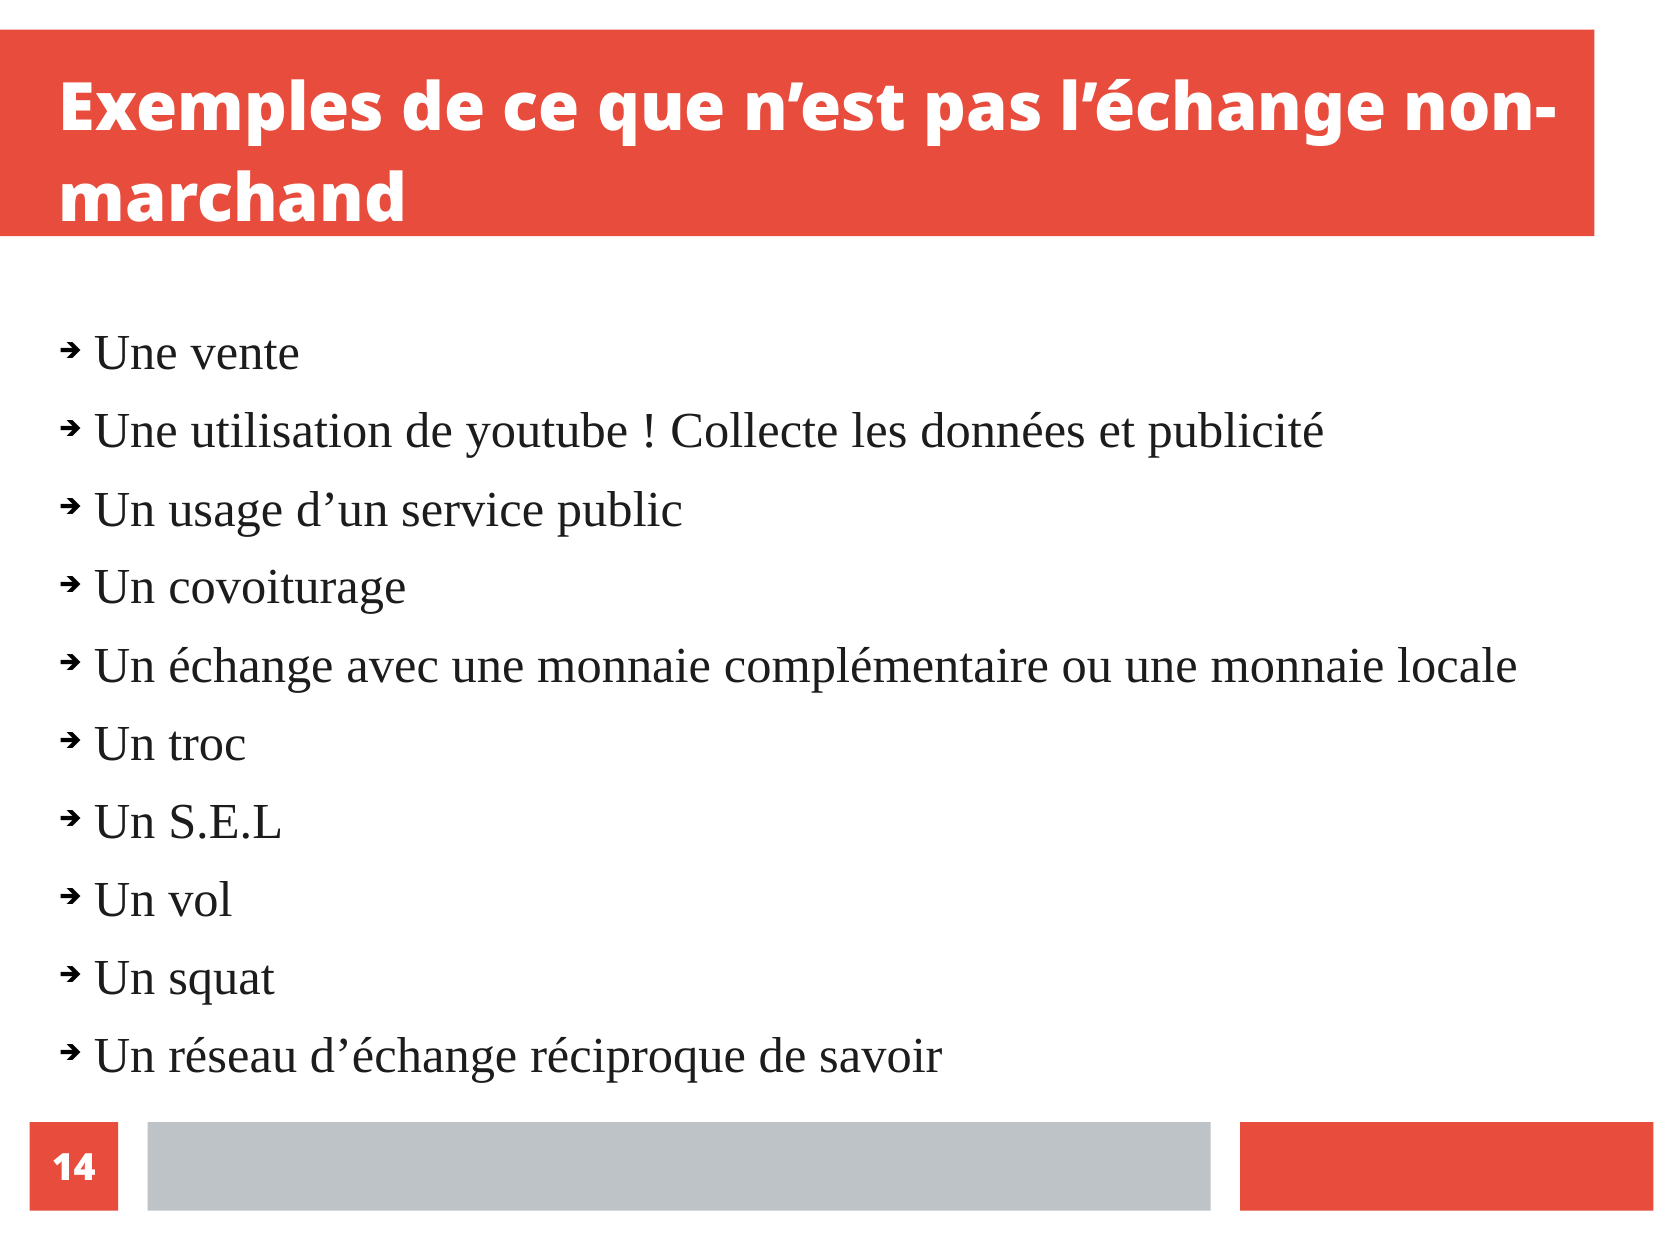

# Exemples de ce que n’est pas l’échange non-marchand
 Une vente
 Une utilisation de youtube ! Collecte les données et publicité
 Un usage d’un service public
 Un covoiturage
 Un échange avec une monnaie complémentaire ou une monnaie locale
 Un troc
 Un S.E.L
 Un vol
 Un squat
 Un réseau d’échange réciproque de savoir
14